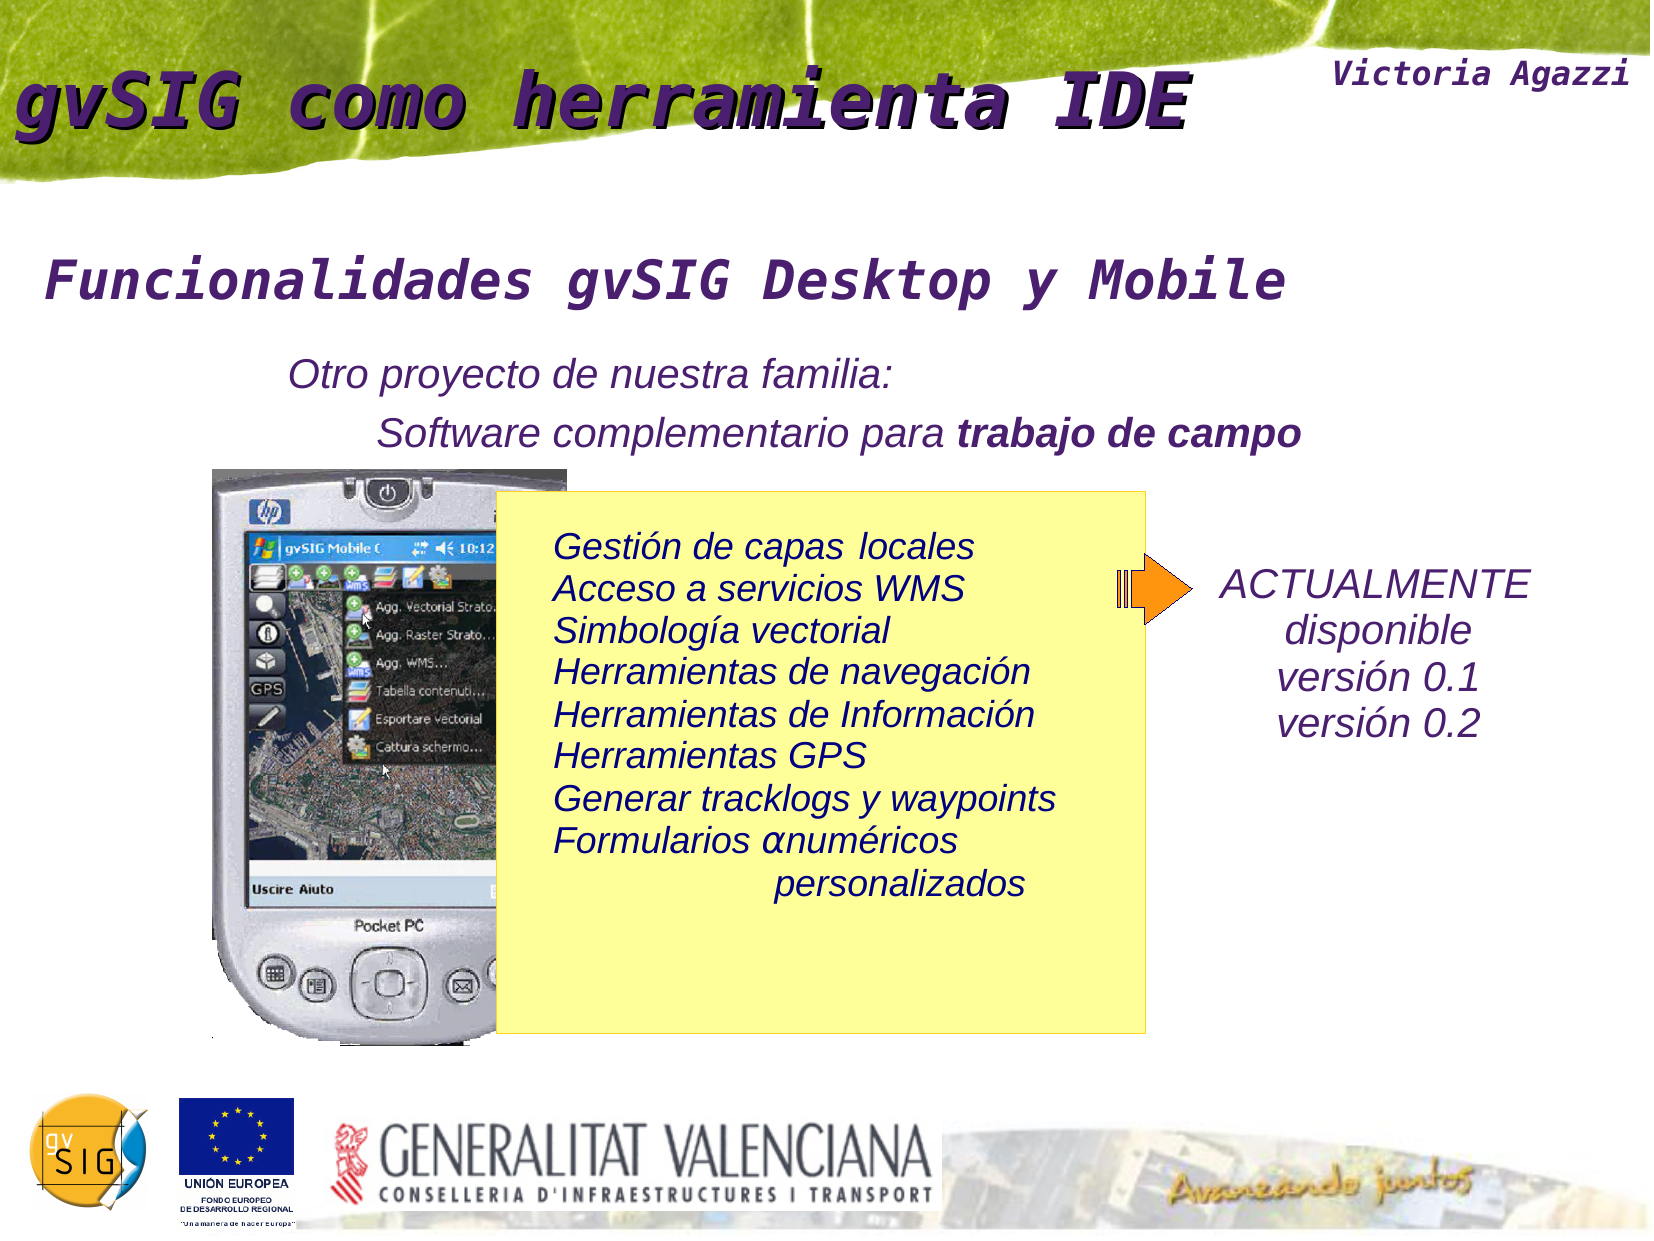

gvSIG como herramienta IDE
Victoria Agazzi
Funcionalidades gvSIG Desktop y Mobile
Otro proyecto de nuestra familia:
Software complementario para trabajo de campo
Gestión de capas	 locales
Acceso a servicios WMS
Simbología vectorial
Herramientas de navegación
Herramientas de Información
Herramientas GPS
Generar tracklogs y waypoints
Formularios αnuméricos
			personalizados
ACTUALMENTE
disponible
versión 0.1
 versión 0.2